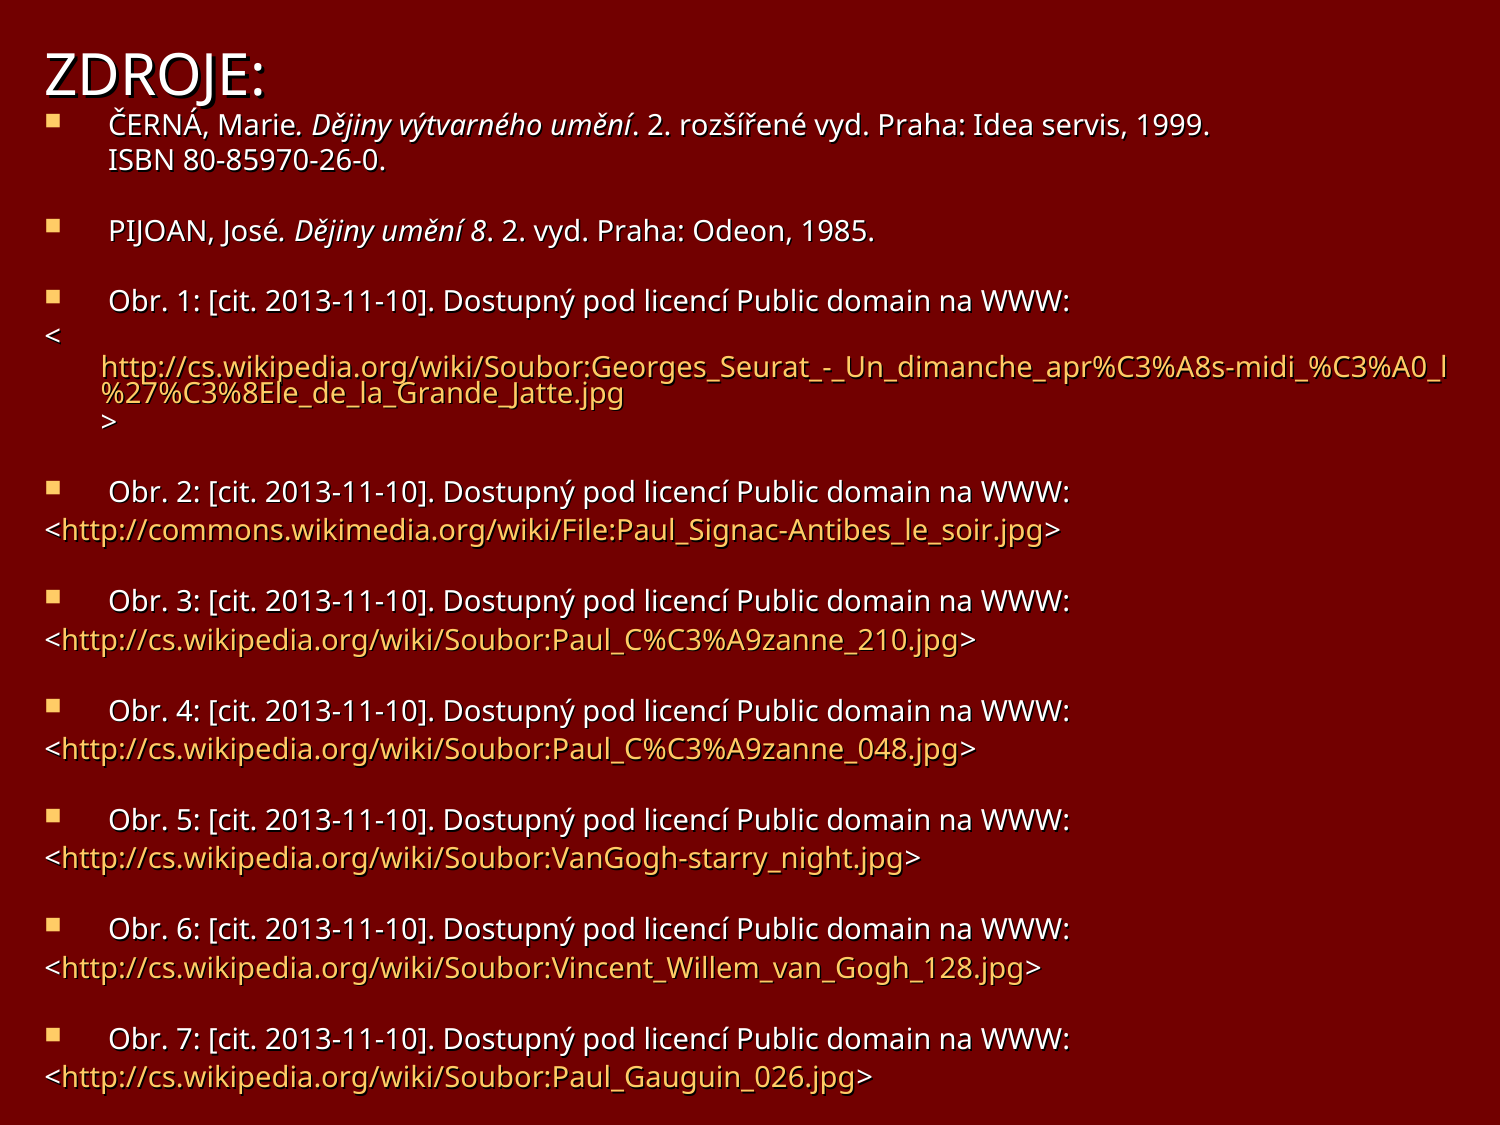

# ZDROJE:
 ČERNÁ, Marie. Dějiny výtvarného umění. 2. rozšířené vyd. Praha: Idea servis, 1999.
	 ISBN 80-85970-26-0.
 PIJOAN, José. Dějiny umění 8. 2. vyd. Praha: Odeon, 1985.
 Obr. 1: [cit. 2013-11-10]. Dostupný pod licencí Public domain na WWW:
<http://cs.wikipedia.org/wiki/Soubor:Georges_Seurat_-_Un_dimanche_apr%C3%A8s-midi_%C3%A0_l%27%C3%8Ele_de_la_Grande_Jatte.jpg>
 Obr. 2: [cit. 2013-11-10]. Dostupný pod licencí Public domain na WWW:
<http://commons.wikimedia.org/wiki/File:Paul_Signac-Antibes_le_soir.jpg>
 Obr. 3: [cit. 2013-11-10]. Dostupný pod licencí Public domain na WWW:
<http://cs.wikipedia.org/wiki/Soubor:Paul_C%C3%A9zanne_210.jpg>
 Obr. 4: [cit. 2013-11-10]. Dostupný pod licencí Public domain na WWW:
<http://cs.wikipedia.org/wiki/Soubor:Paul_C%C3%A9zanne_048.jpg>
 Obr. 5: [cit. 2013-11-10]. Dostupný pod licencí Public domain na WWW:
<http://cs.wikipedia.org/wiki/Soubor:VanGogh-starry_night.jpg>
 Obr. 6: [cit. 2013-11-10]. Dostupný pod licencí Public domain na WWW:
<http://cs.wikipedia.org/wiki/Soubor:Vincent_Willem_van_Gogh_128.jpg>
 Obr. 7: [cit. 2013-11-10]. Dostupný pod licencí Public domain na WWW:
<http://cs.wikipedia.org/wiki/Soubor:Paul_Gauguin_026.jpg>